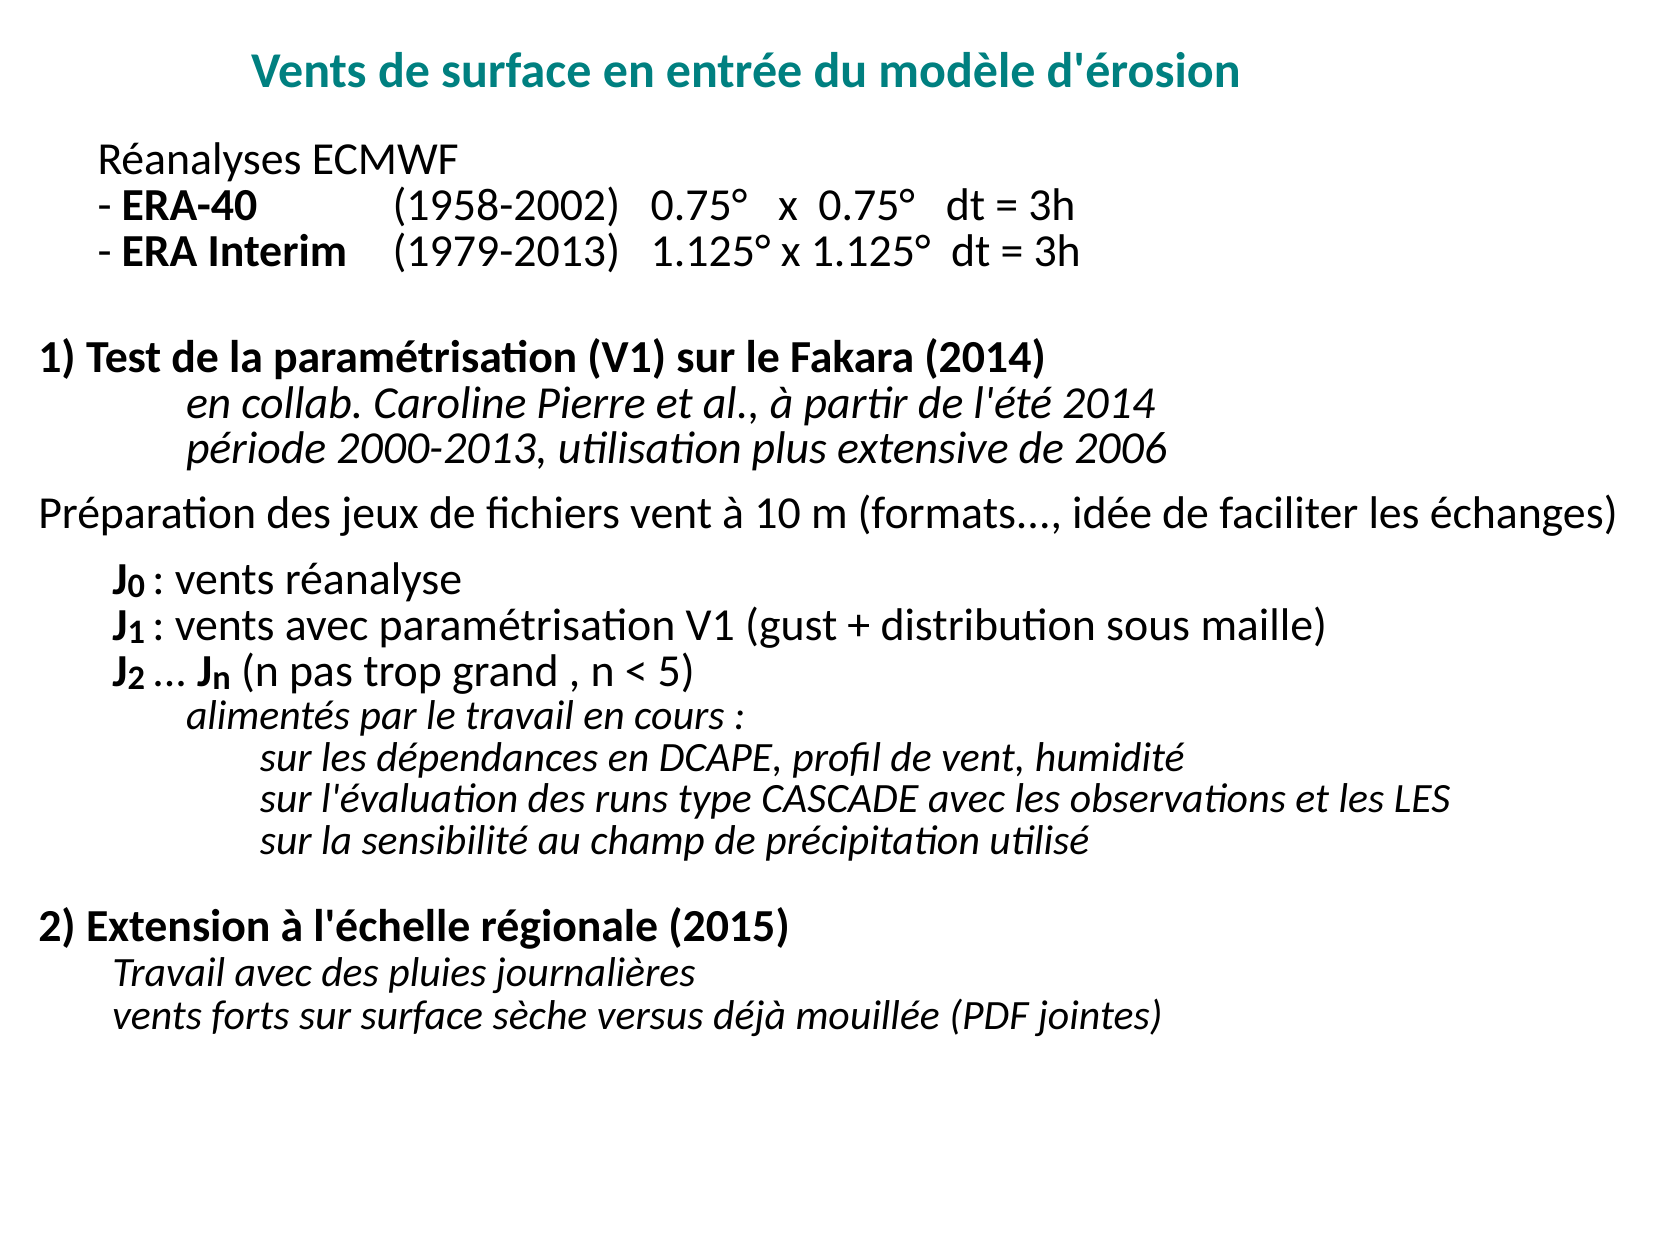

Vents de surface en entrée du modèle d'érosion
Réanalyses ECMWF
- ERA-40		(1958-2002) 0.75° x 0.75° dt = 3h
- ERA Interim	(1979-2013) 1.125° x 1.125° dt = 3h
1) Test de la paramétrisation (V1) sur le Fakara (2014)
		en collab. Caroline Pierre et al., à partir de l'été 2014
		période 2000-2013, utilisation plus extensive de 2006
Préparation des jeux de fichiers vent à 10 m (formats..., idée de faciliter les échanges)
	J0 : vents réanalyse
	J1 : vents avec paramétrisation V1 (gust + distribution sous maille)
	J2 ... Jn (n pas trop grand , n < 5)
		alimentés par le travail en cours :
			sur les dépendances en DCAPE, profil de vent, humidité
			sur l'évaluation des runs type CASCADE avec les observations et les LES
			sur la sensibilité au champ de précipitation utilisé
2) Extension à l'échelle régionale (2015)
	Travail avec des pluies journalières
	vents forts sur surface sèche versus déjà mouillée (PDF jointes)